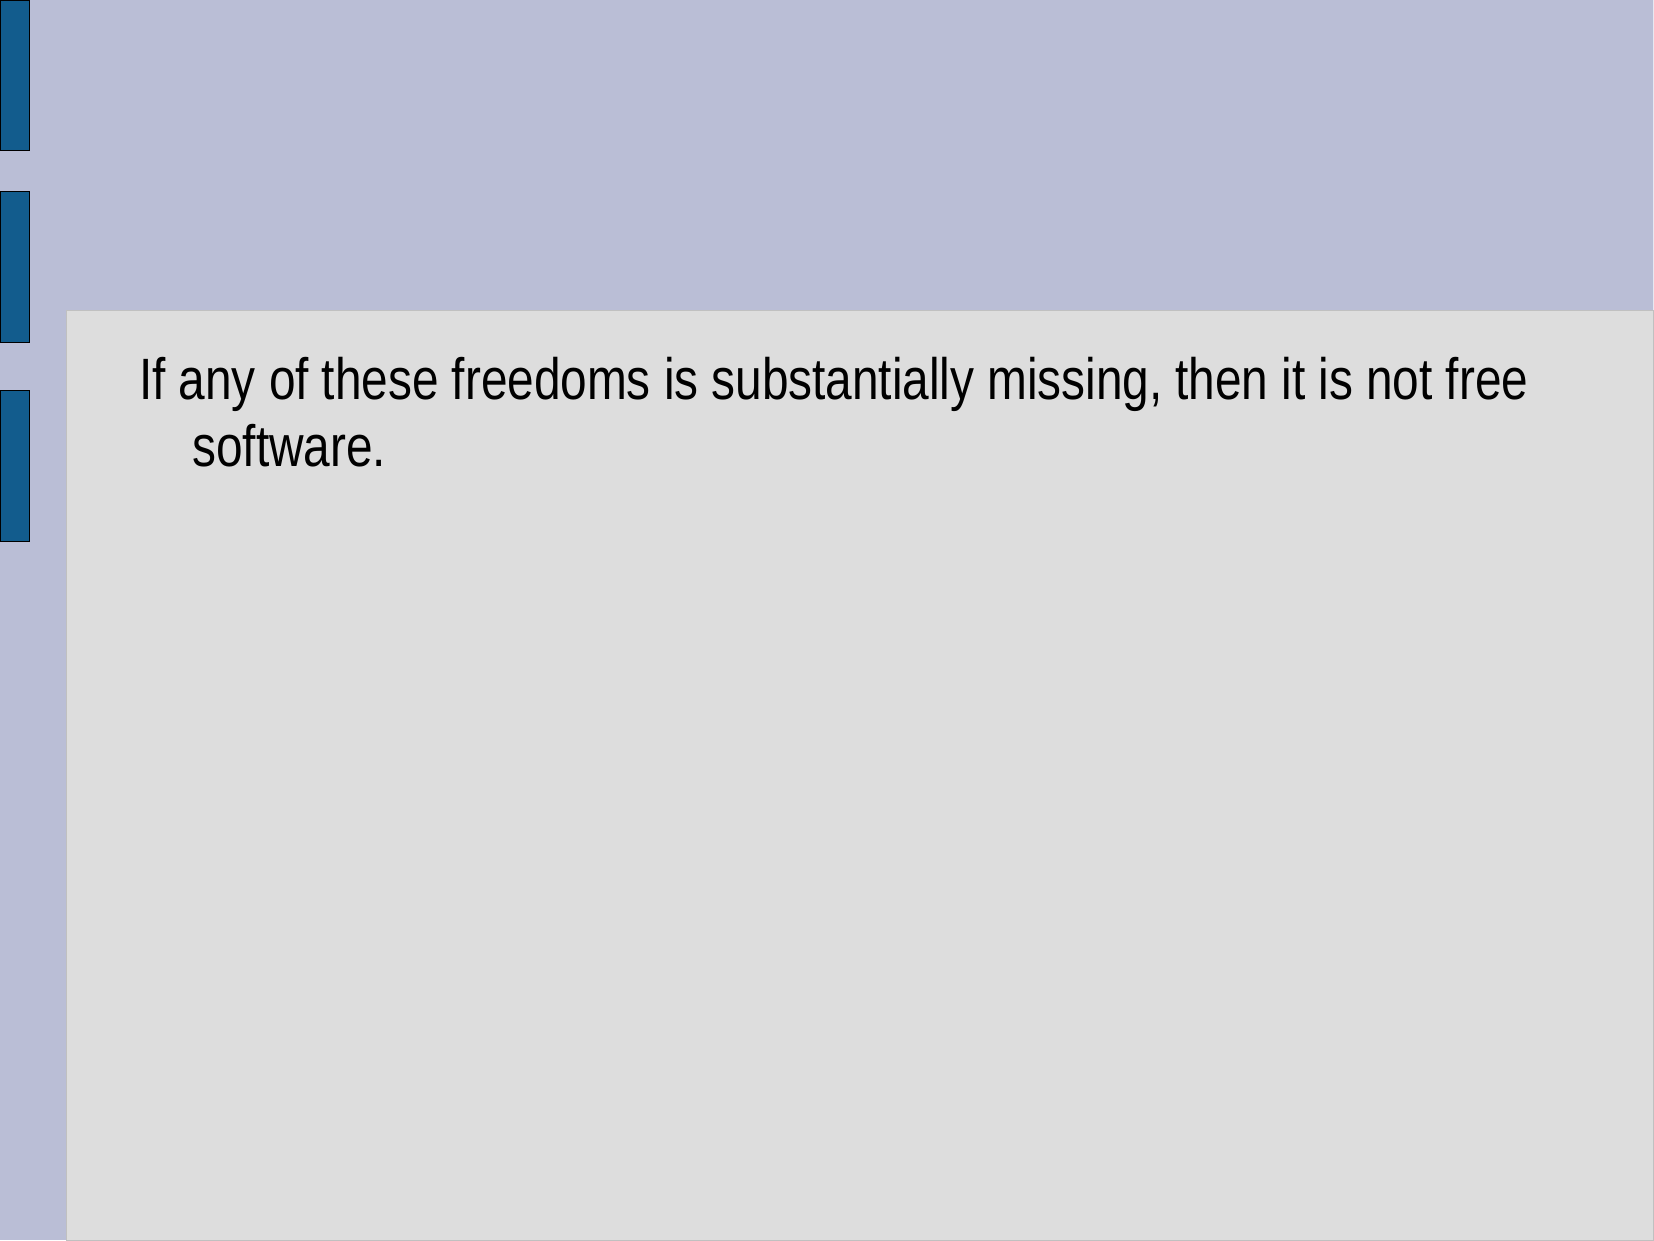

# If any of these freedoms is substantially missing, then it is not free software.